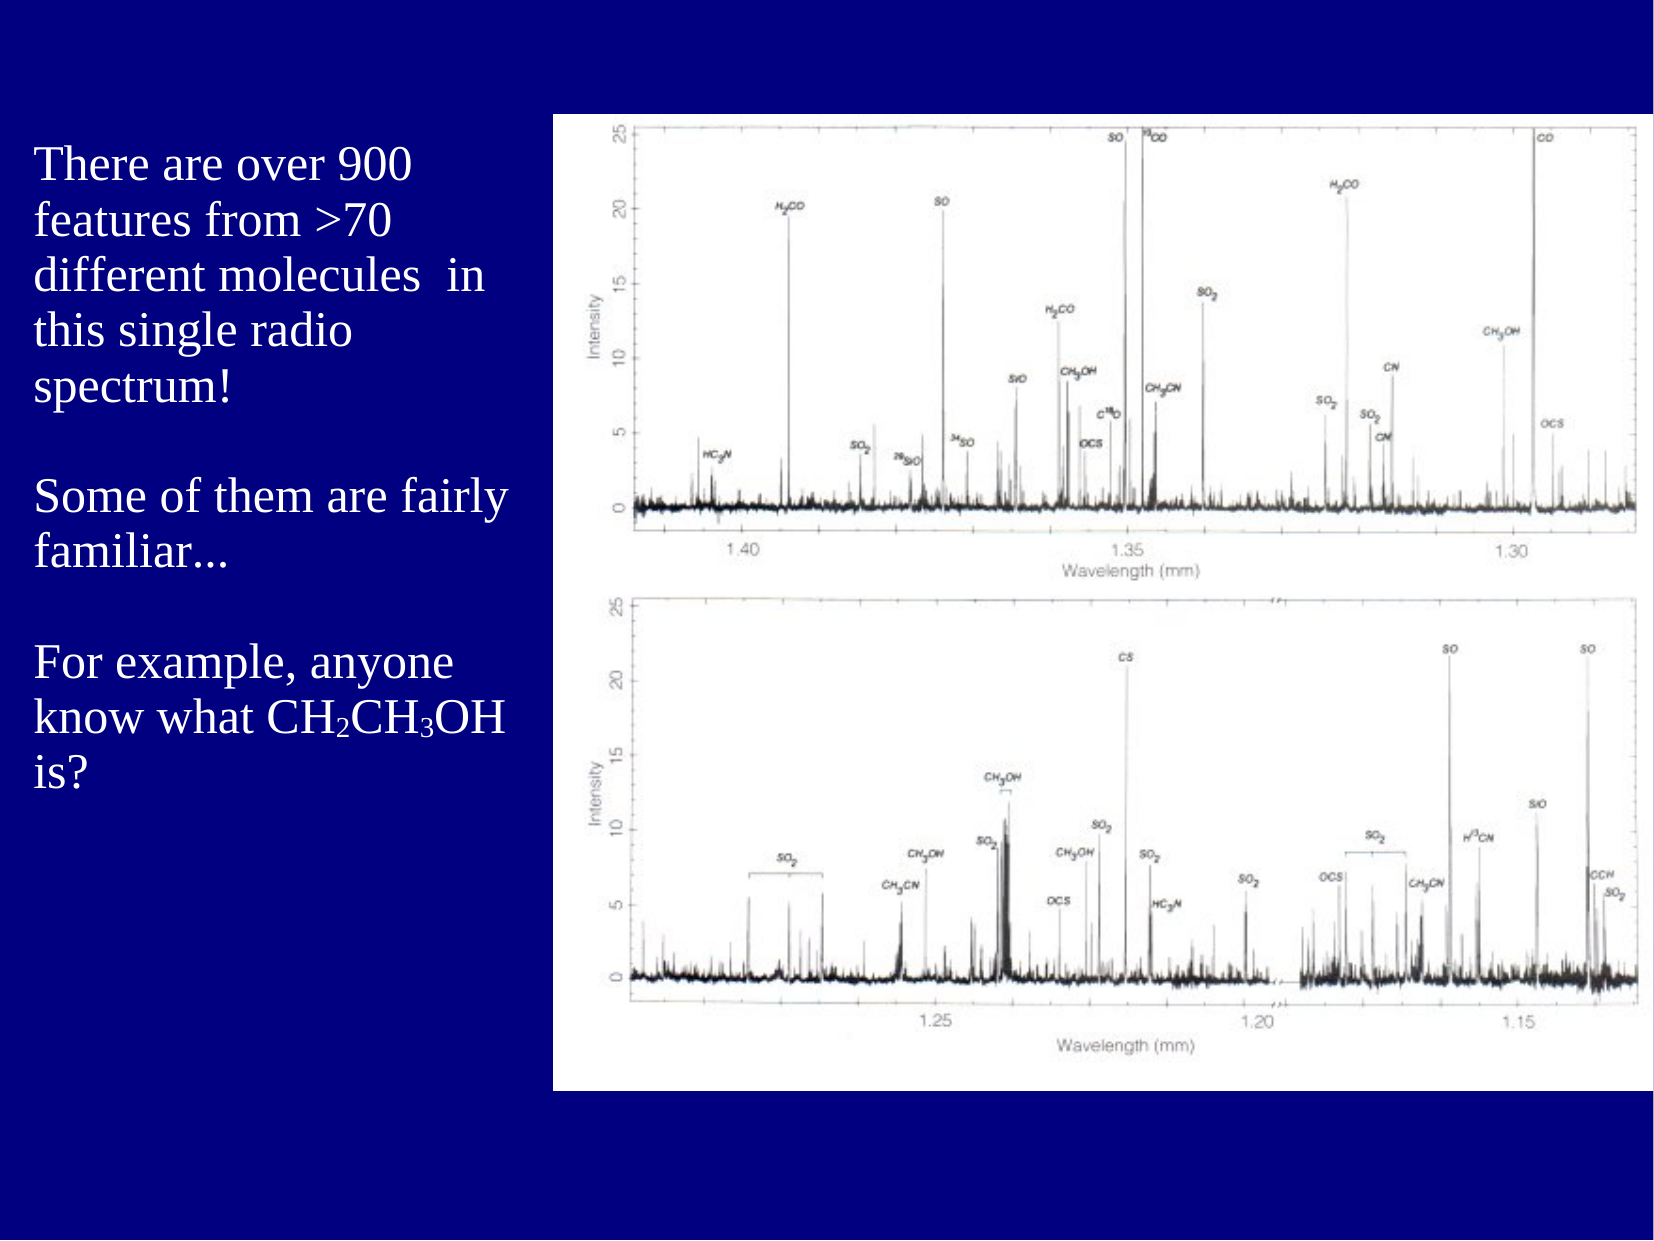

There are over 900 features from >70 different molecules in this single radio spectrum!
Some of them are fairly familiar...
For example, anyone know what CH2CH3OH is?